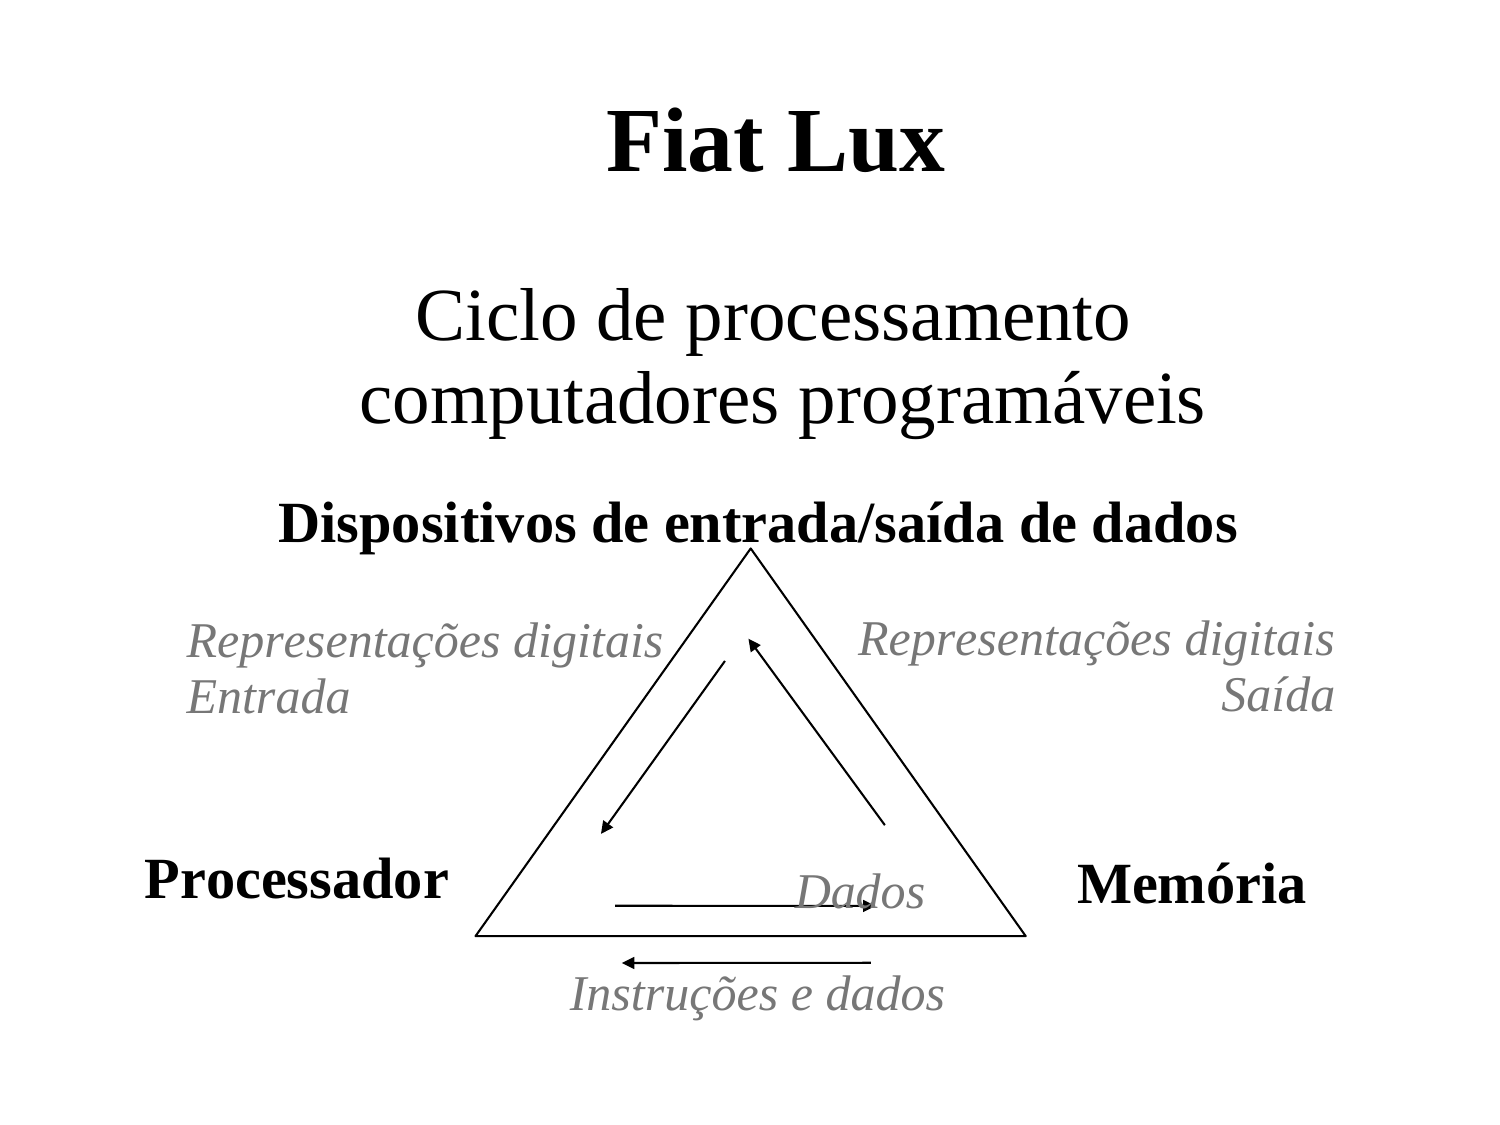

# Fiat Lux
Ciclo de processamento
computadores programáveis
Dispositivos de entrada/saída de dados
Representações digitais
Saída
Representações digitais
Entrada
 Dados
Processador
Memória
Instruções e dados